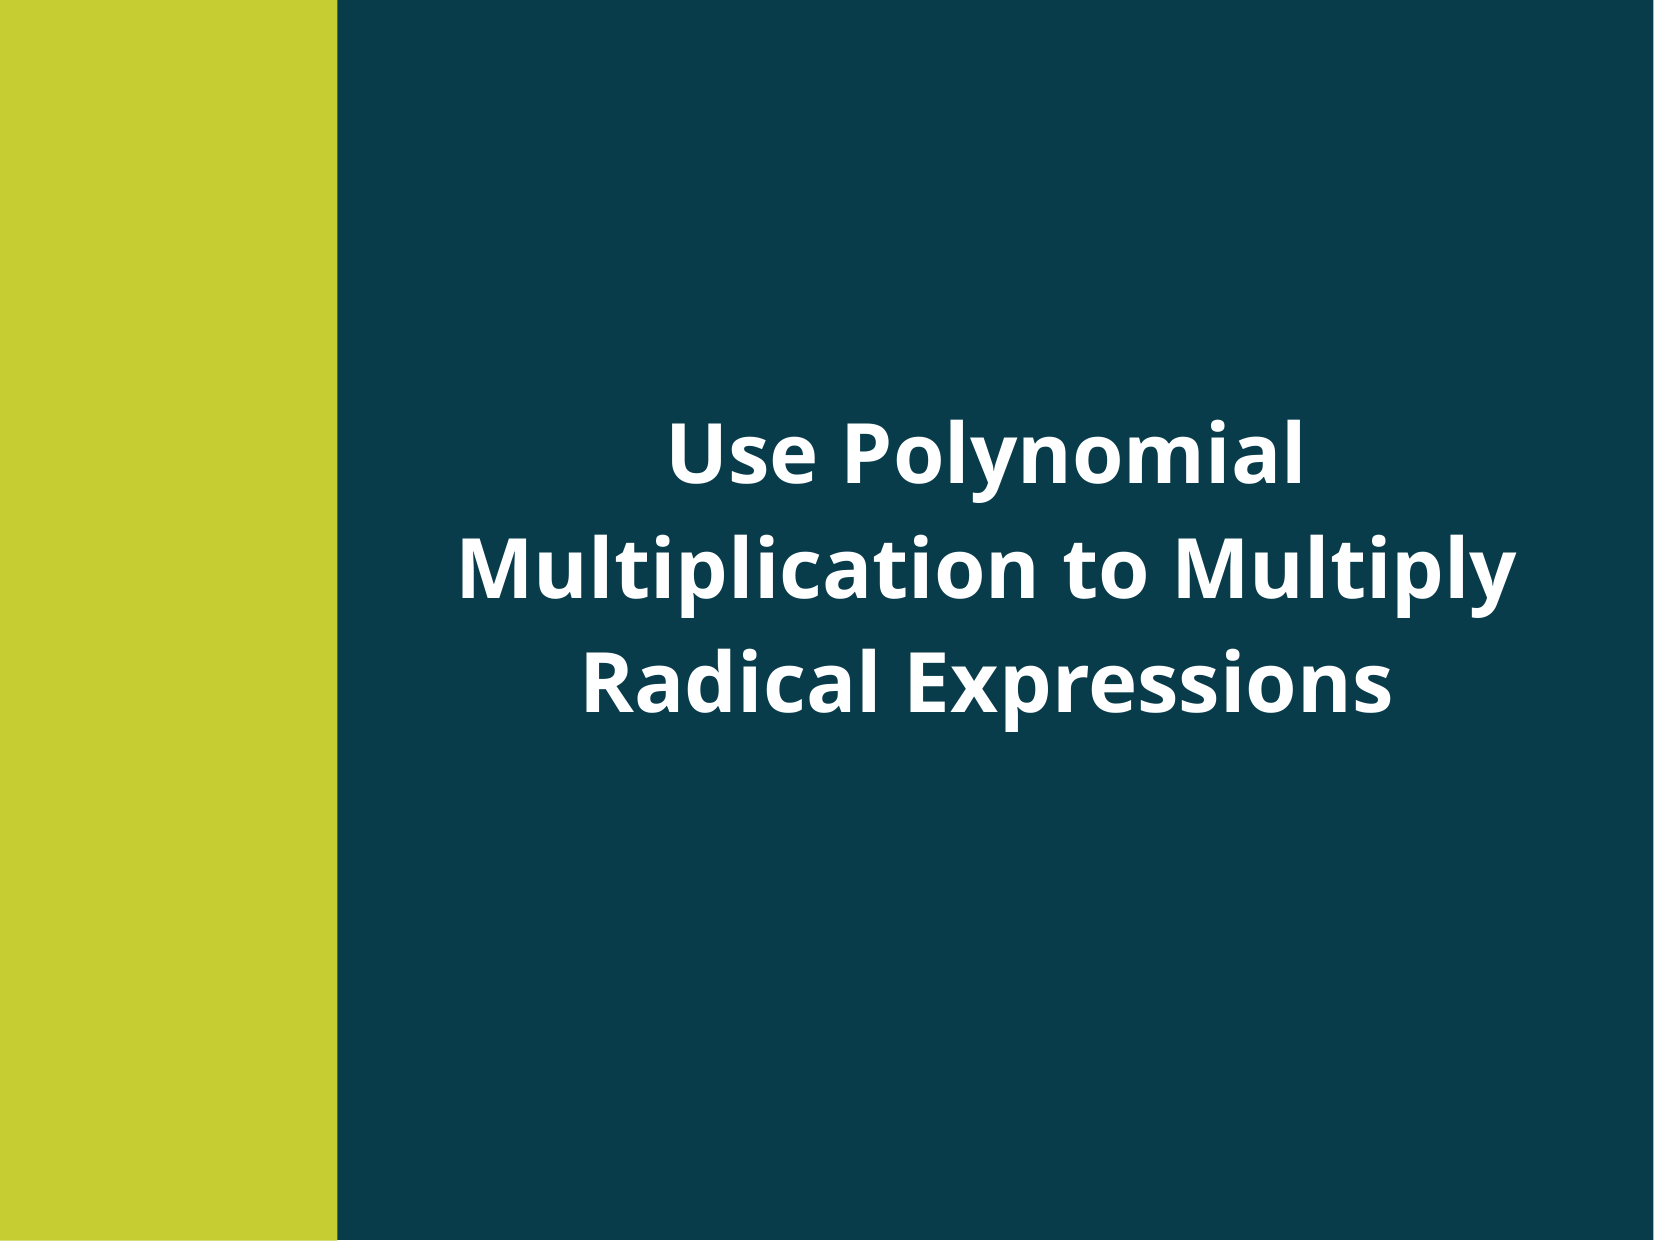

# Use Polynomial Multiplication to Multiply Radical Expressions